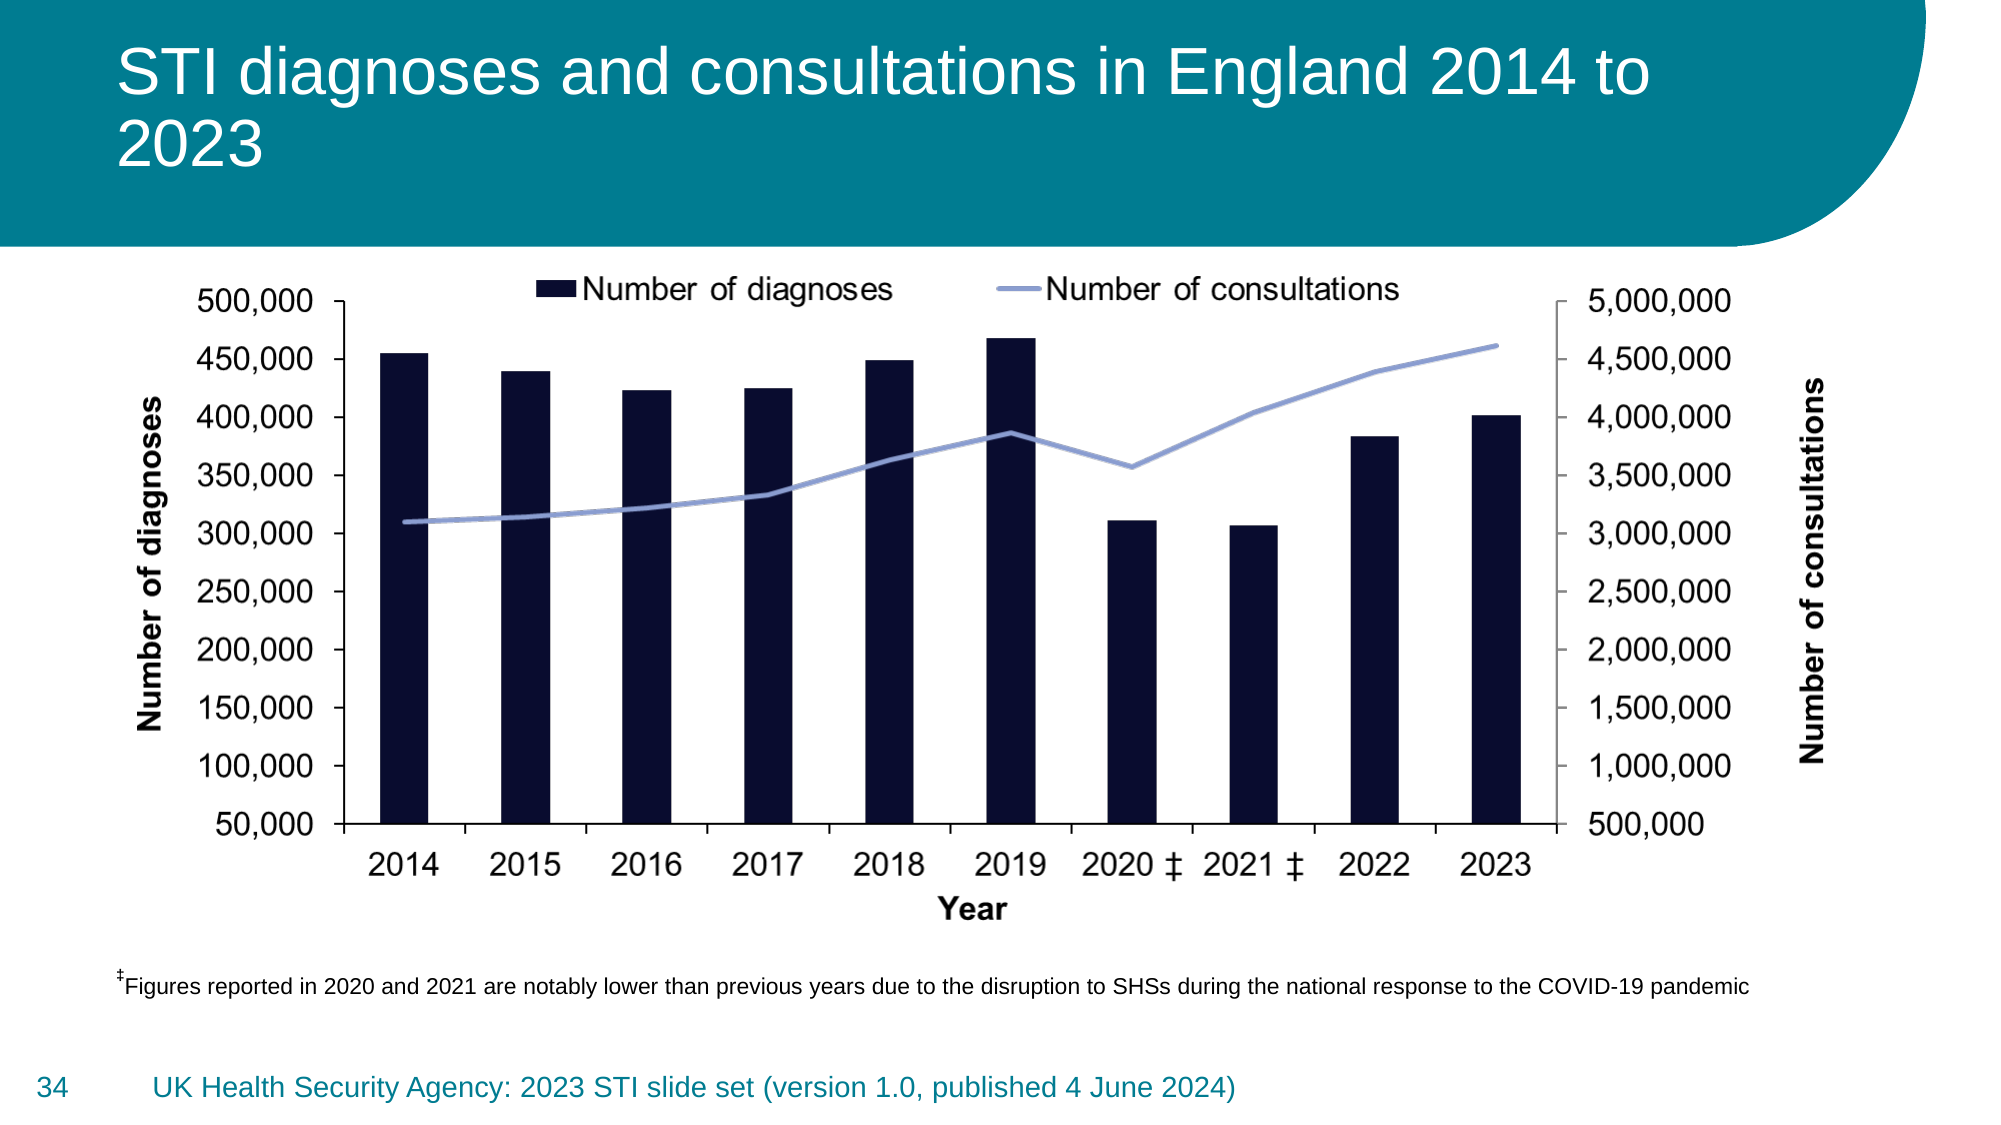

# STI diagnoses and consultations in England 2014 to 2023
‡Figures reported in 2020 and 2021 are notably lower than previous years due to the disruption to SHSs during the national response to the COVID-19 pandemic
34
UK Health Security Agency: 2023 STI slide set (version 1.0, published 4 June 2024)